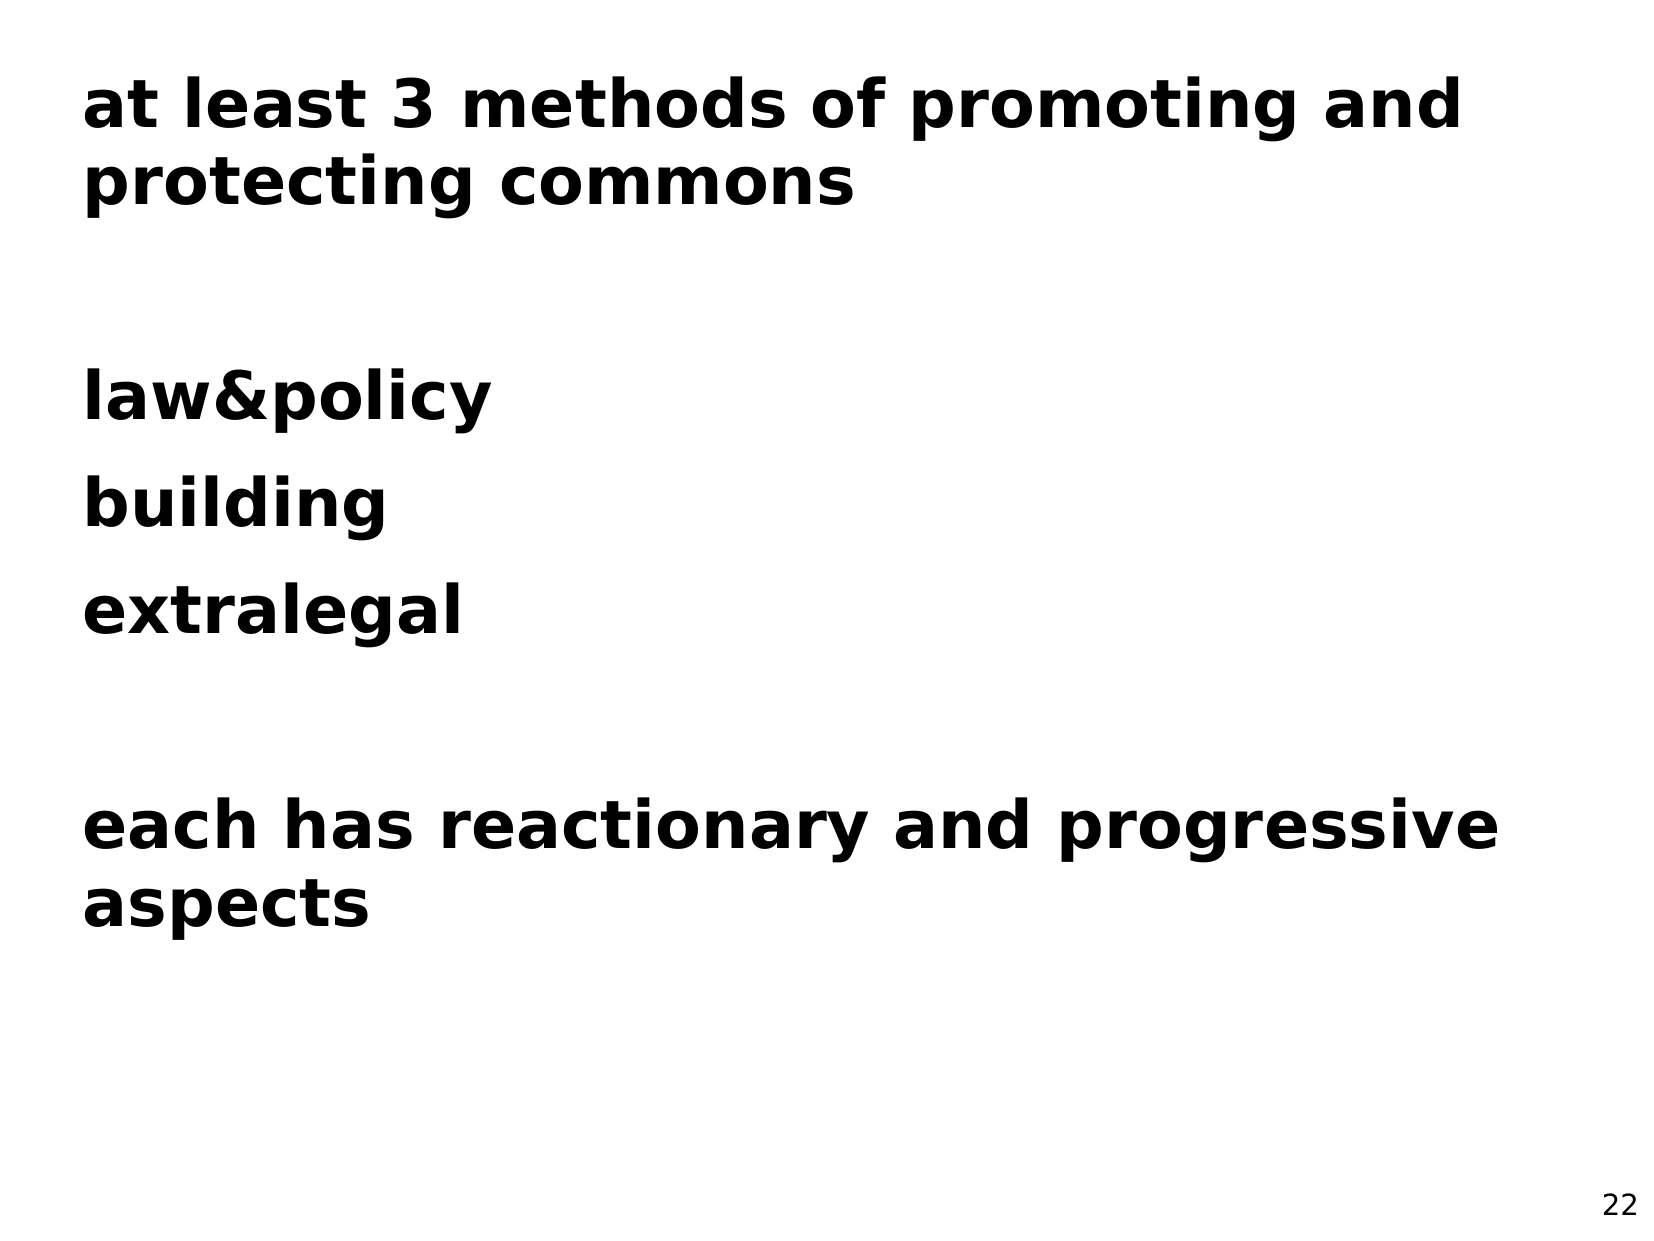

# at least 3 methods of promoting and protecting commons
law&policy
building
extralegal
each has reactionary and progressive aspects